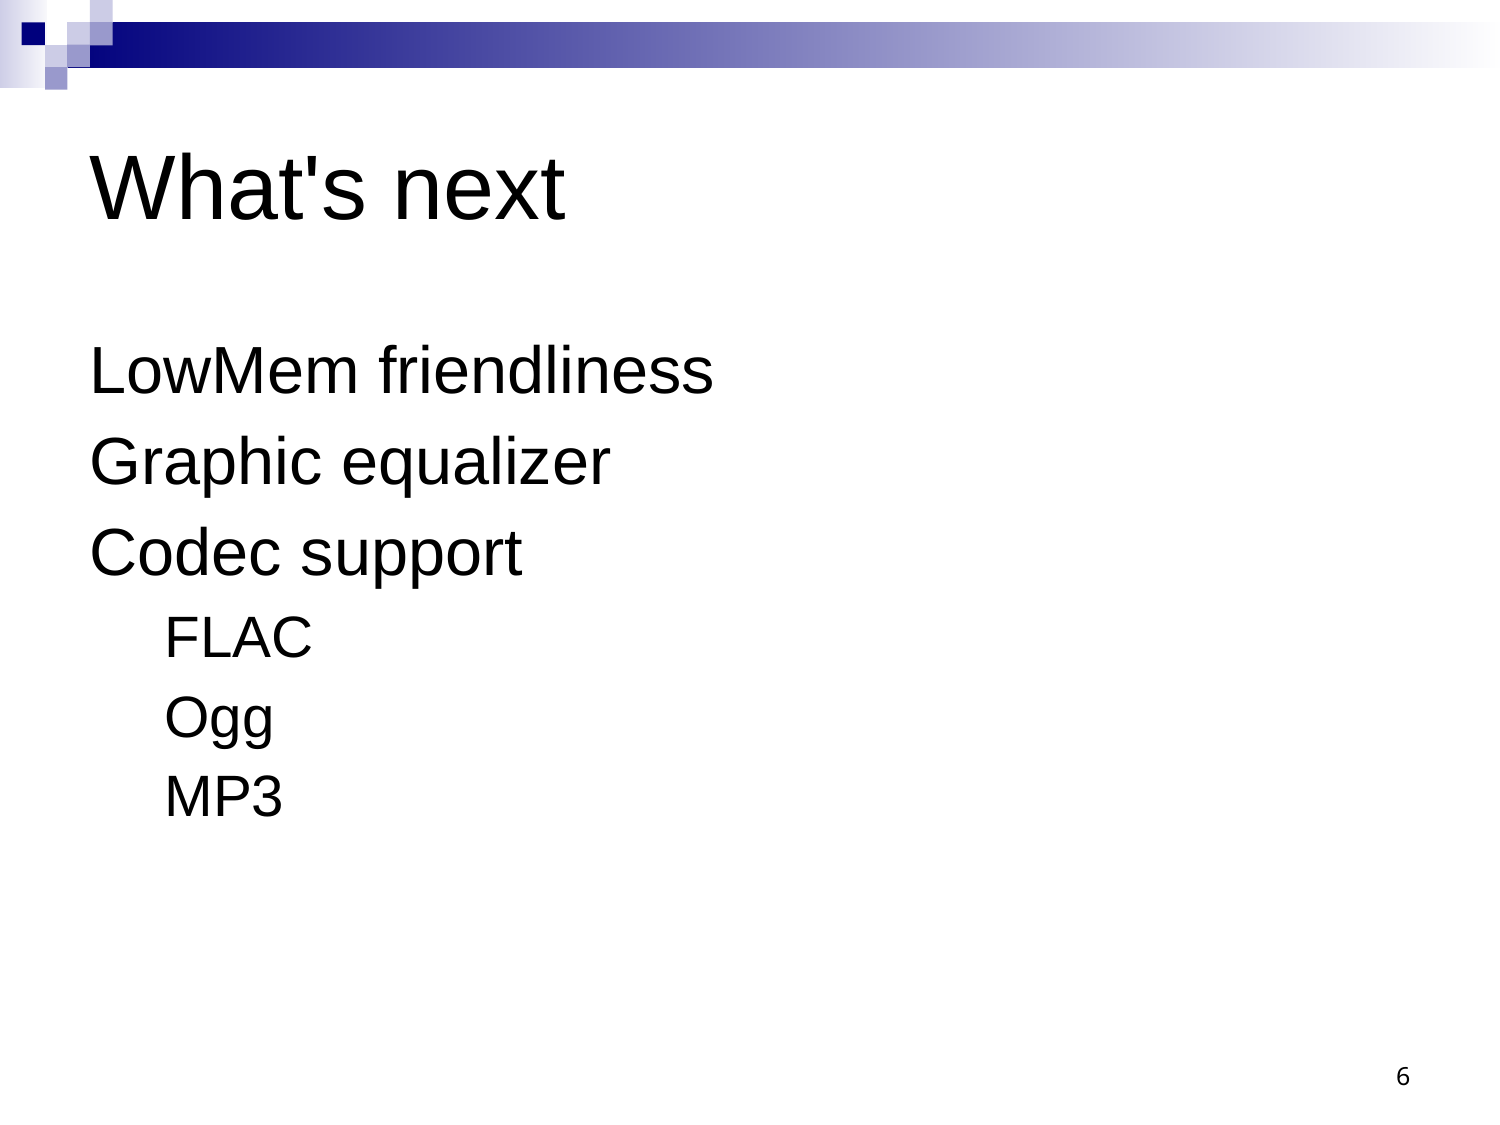

# What's next
LowMem friendliness
Graphic equalizer
Codec support
FLAC
Ogg
MP3
6